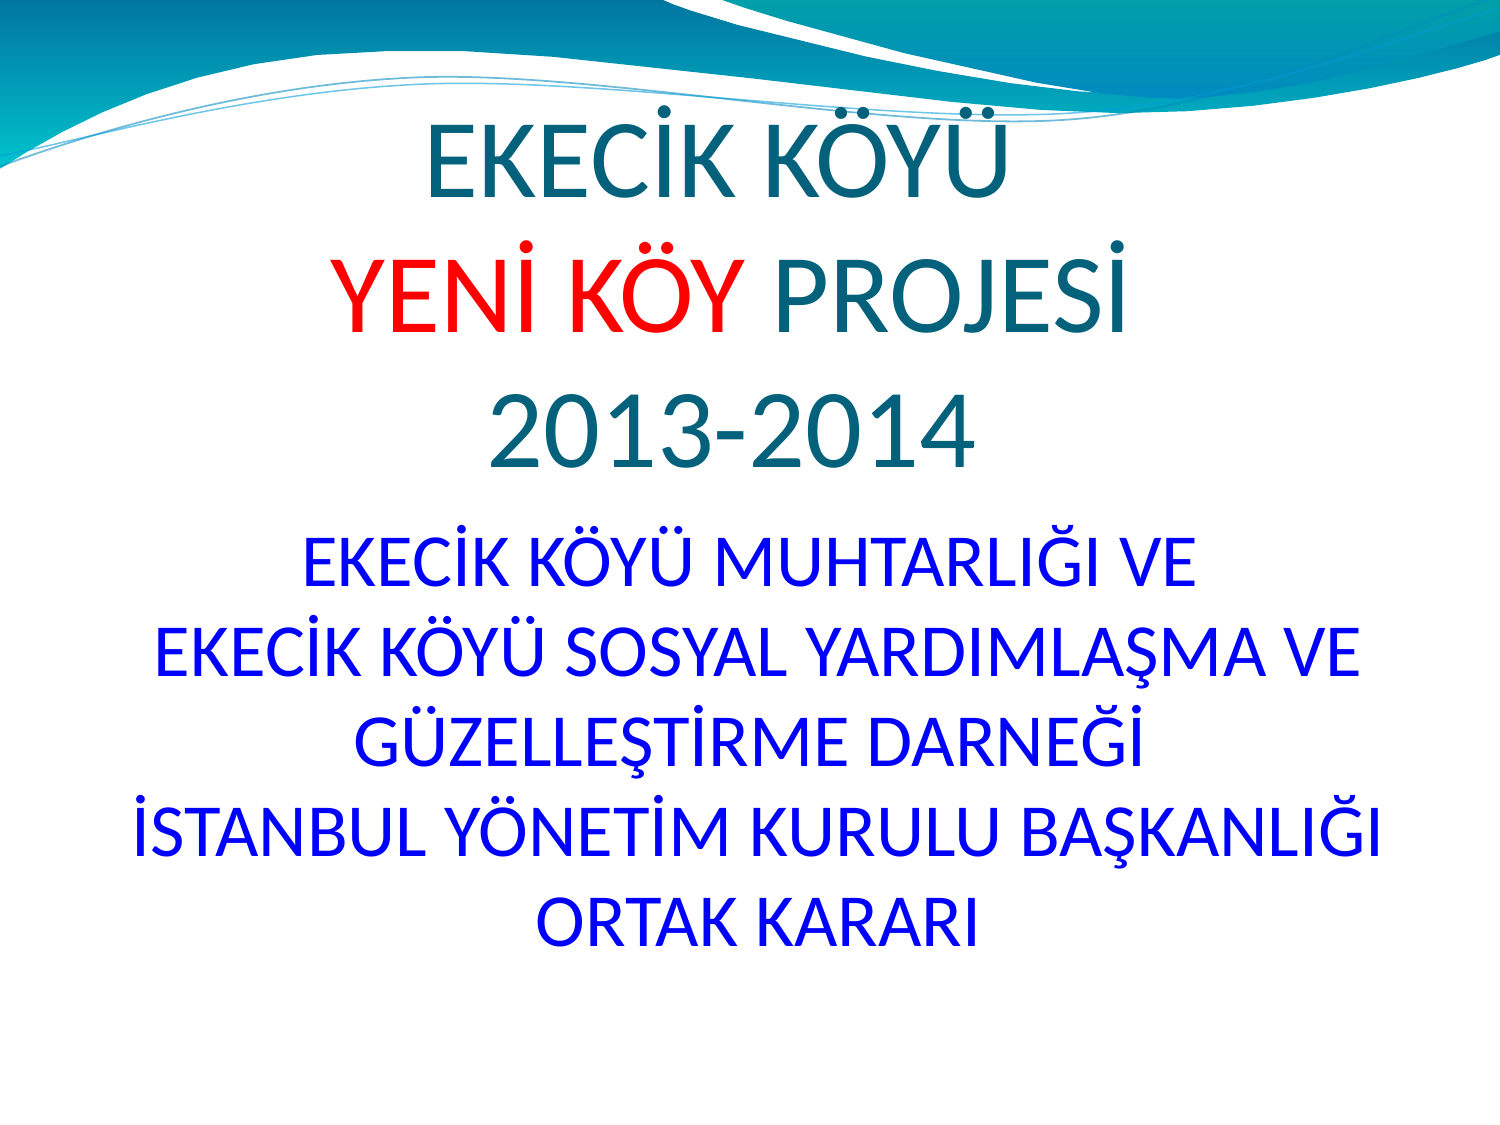

# EKECİK KÖYÜ YENİ KÖY PROJESİ 2013-2014
EKECİK KÖYÜ MUHTARLIĞI VE
EKECİK KÖYÜ SOSYAL YARDIMLAŞMA VE GÜZELLEŞTİRME DARNEĞİ
İSTANBUL YÖNETİM KURULU BAŞKANLIĞI ORTAK KARARI